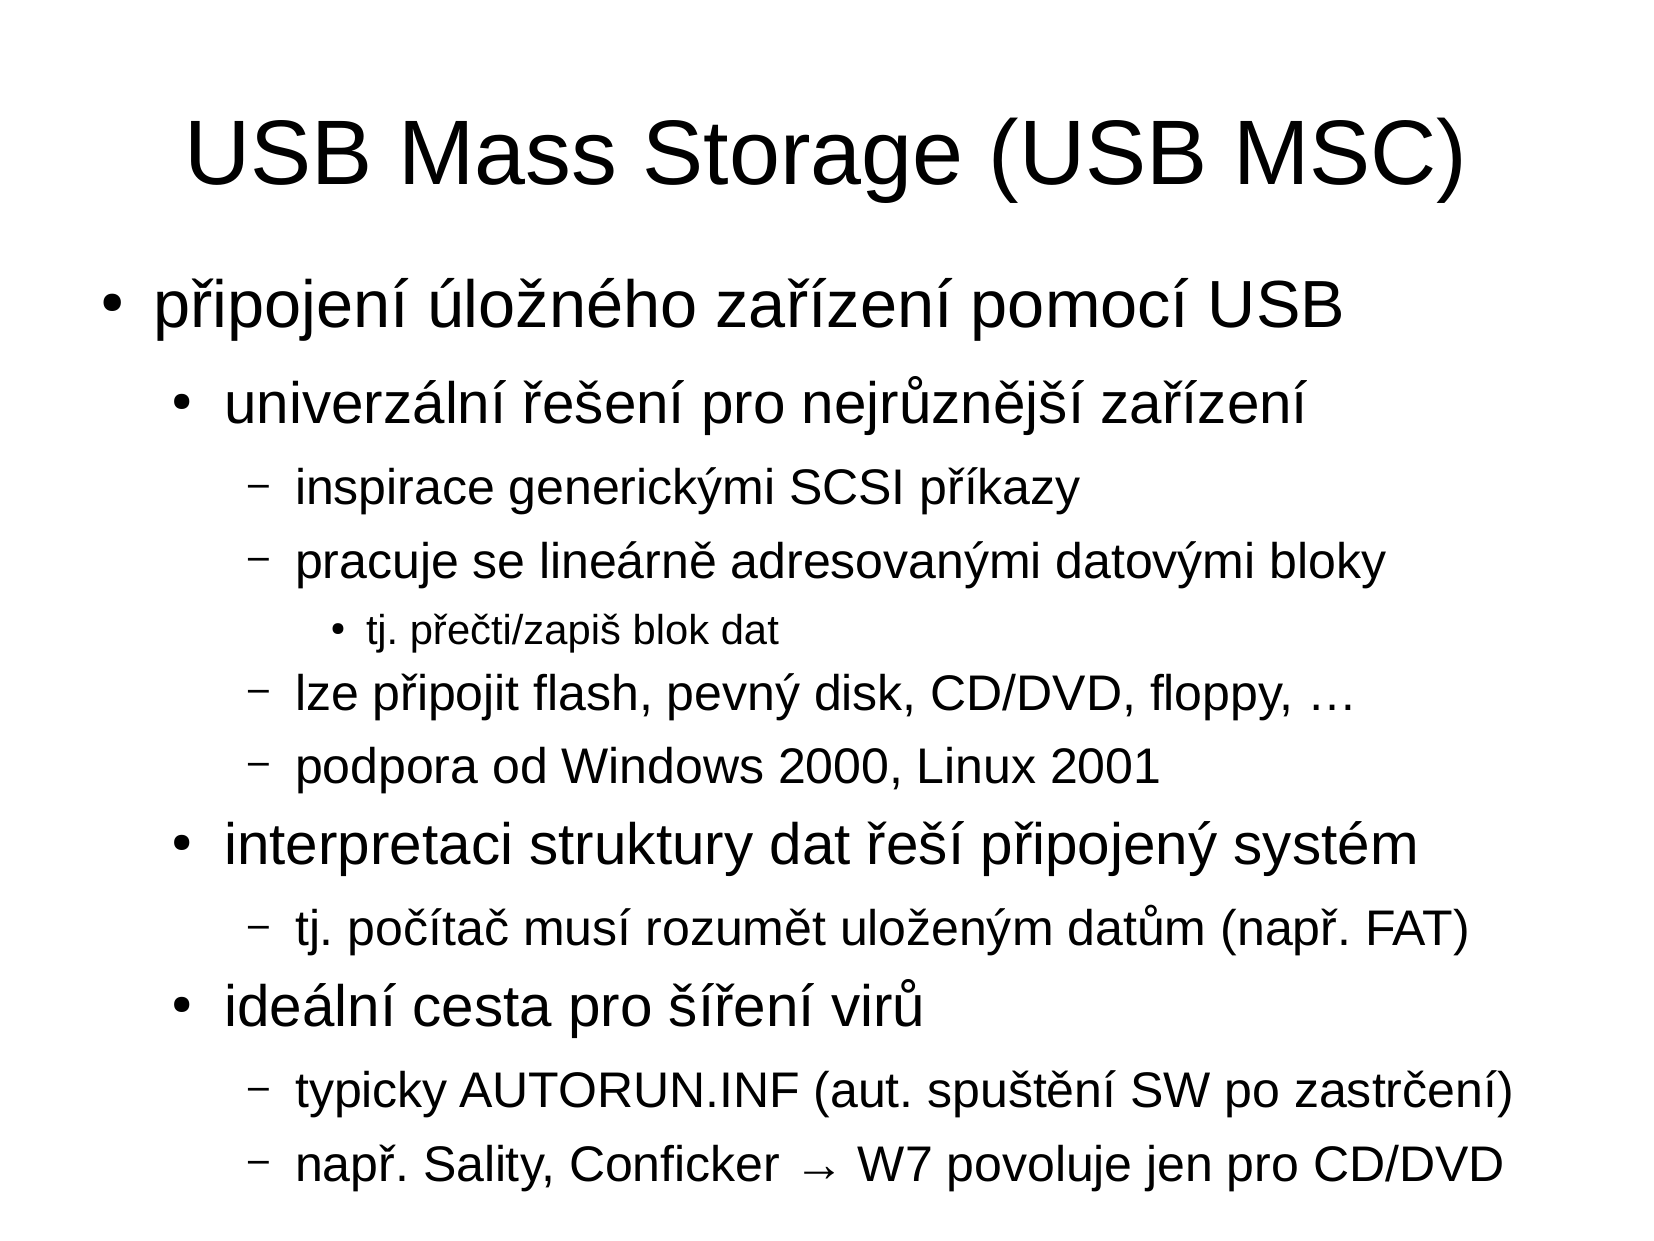

# USB Mass Storage (USB MSC)
připojení úložného zařízení pomocí USB
univerzální řešení pro nejrůznější zařízení
inspirace generickými SCSI příkazy
pracuje se lineárně adresovanými datovými bloky
tj. přečti/zapiš blok dat
lze připojit flash, pevný disk, CD/DVD, floppy, …
podpora od Windows 2000, Linux 2001
interpretaci struktury dat řeší připojený systém
tj. počítač musí rozumět uloženým datům (např. FAT)
ideální cesta pro šíření virů
typicky AUTORUN.INF (aut. spuštění SW po zastrčení)
např. Sality, Conficker → W7 povoluje jen pro CD/DVD